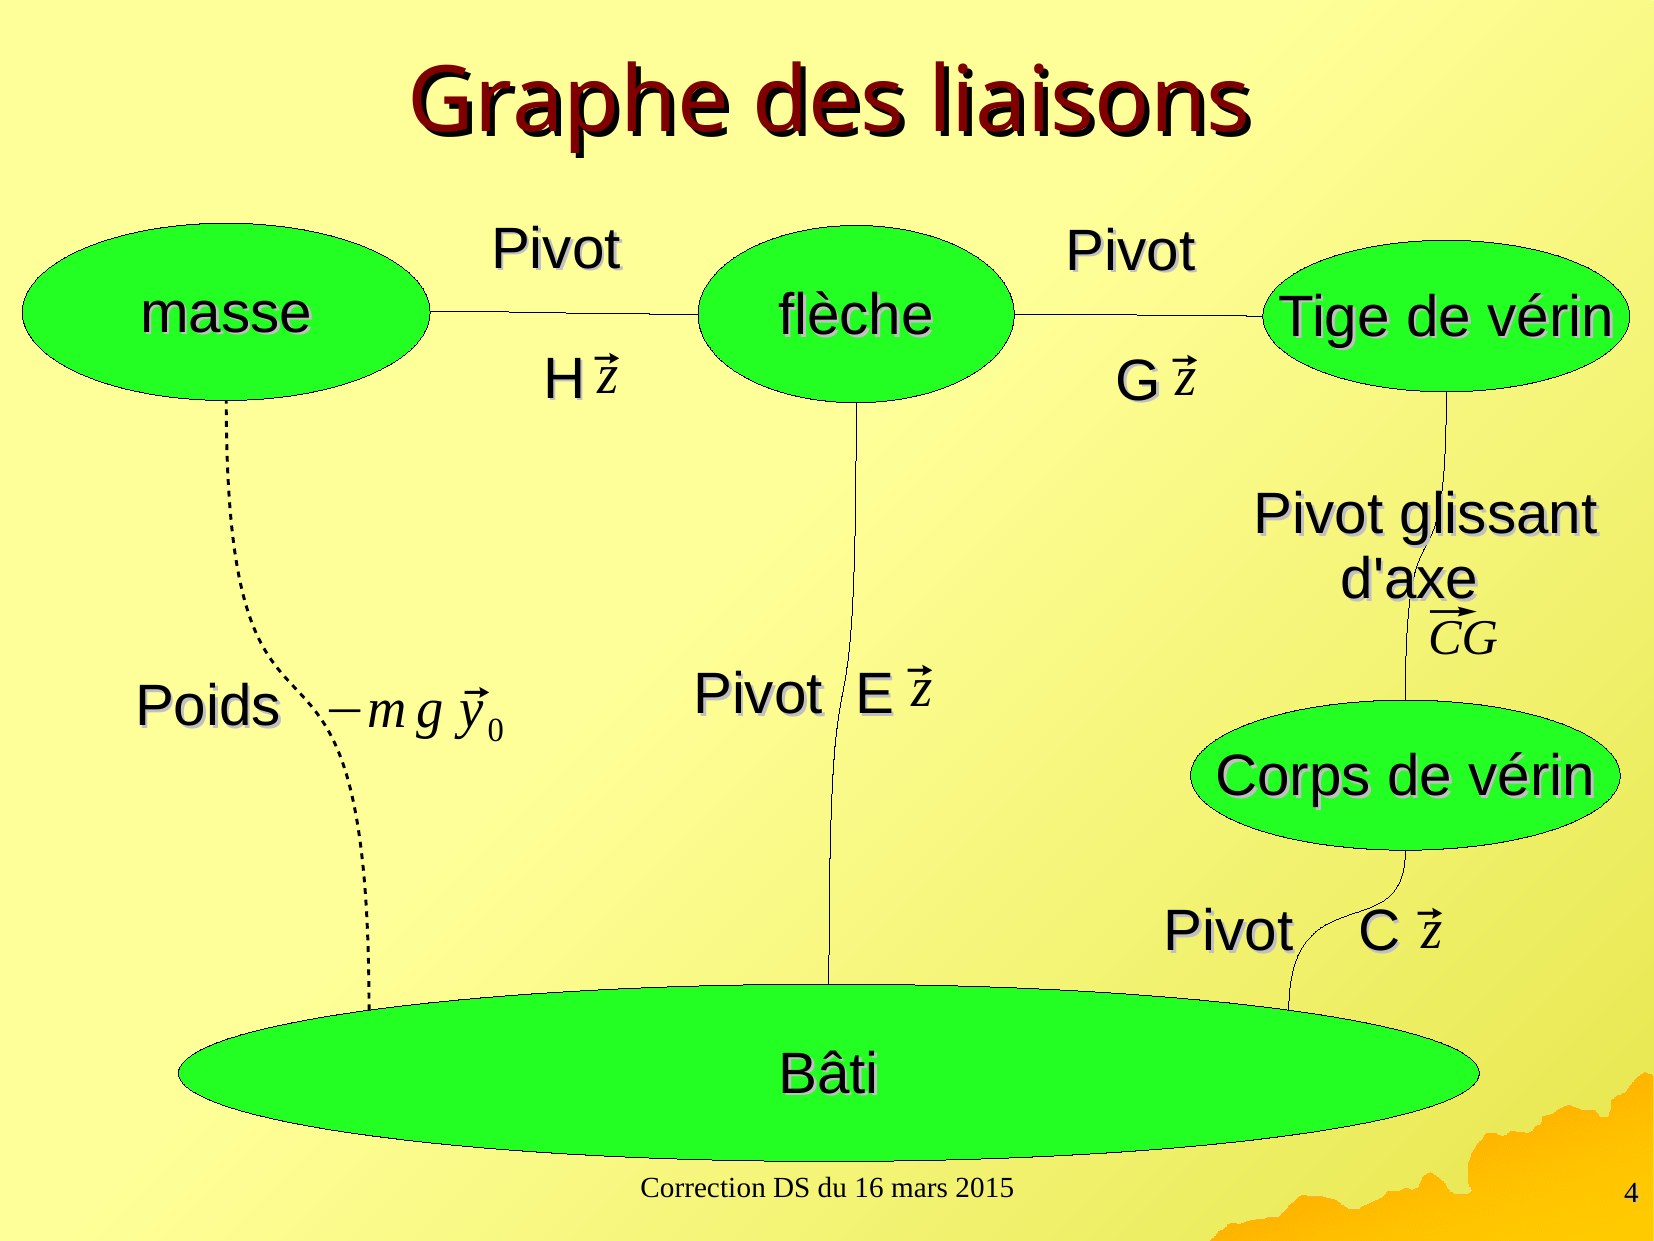

# Graphe des liaisons
masse
flèche
Tige de vérin
Corps de vérin
Bâti
Correction DS du 16 mars 2015